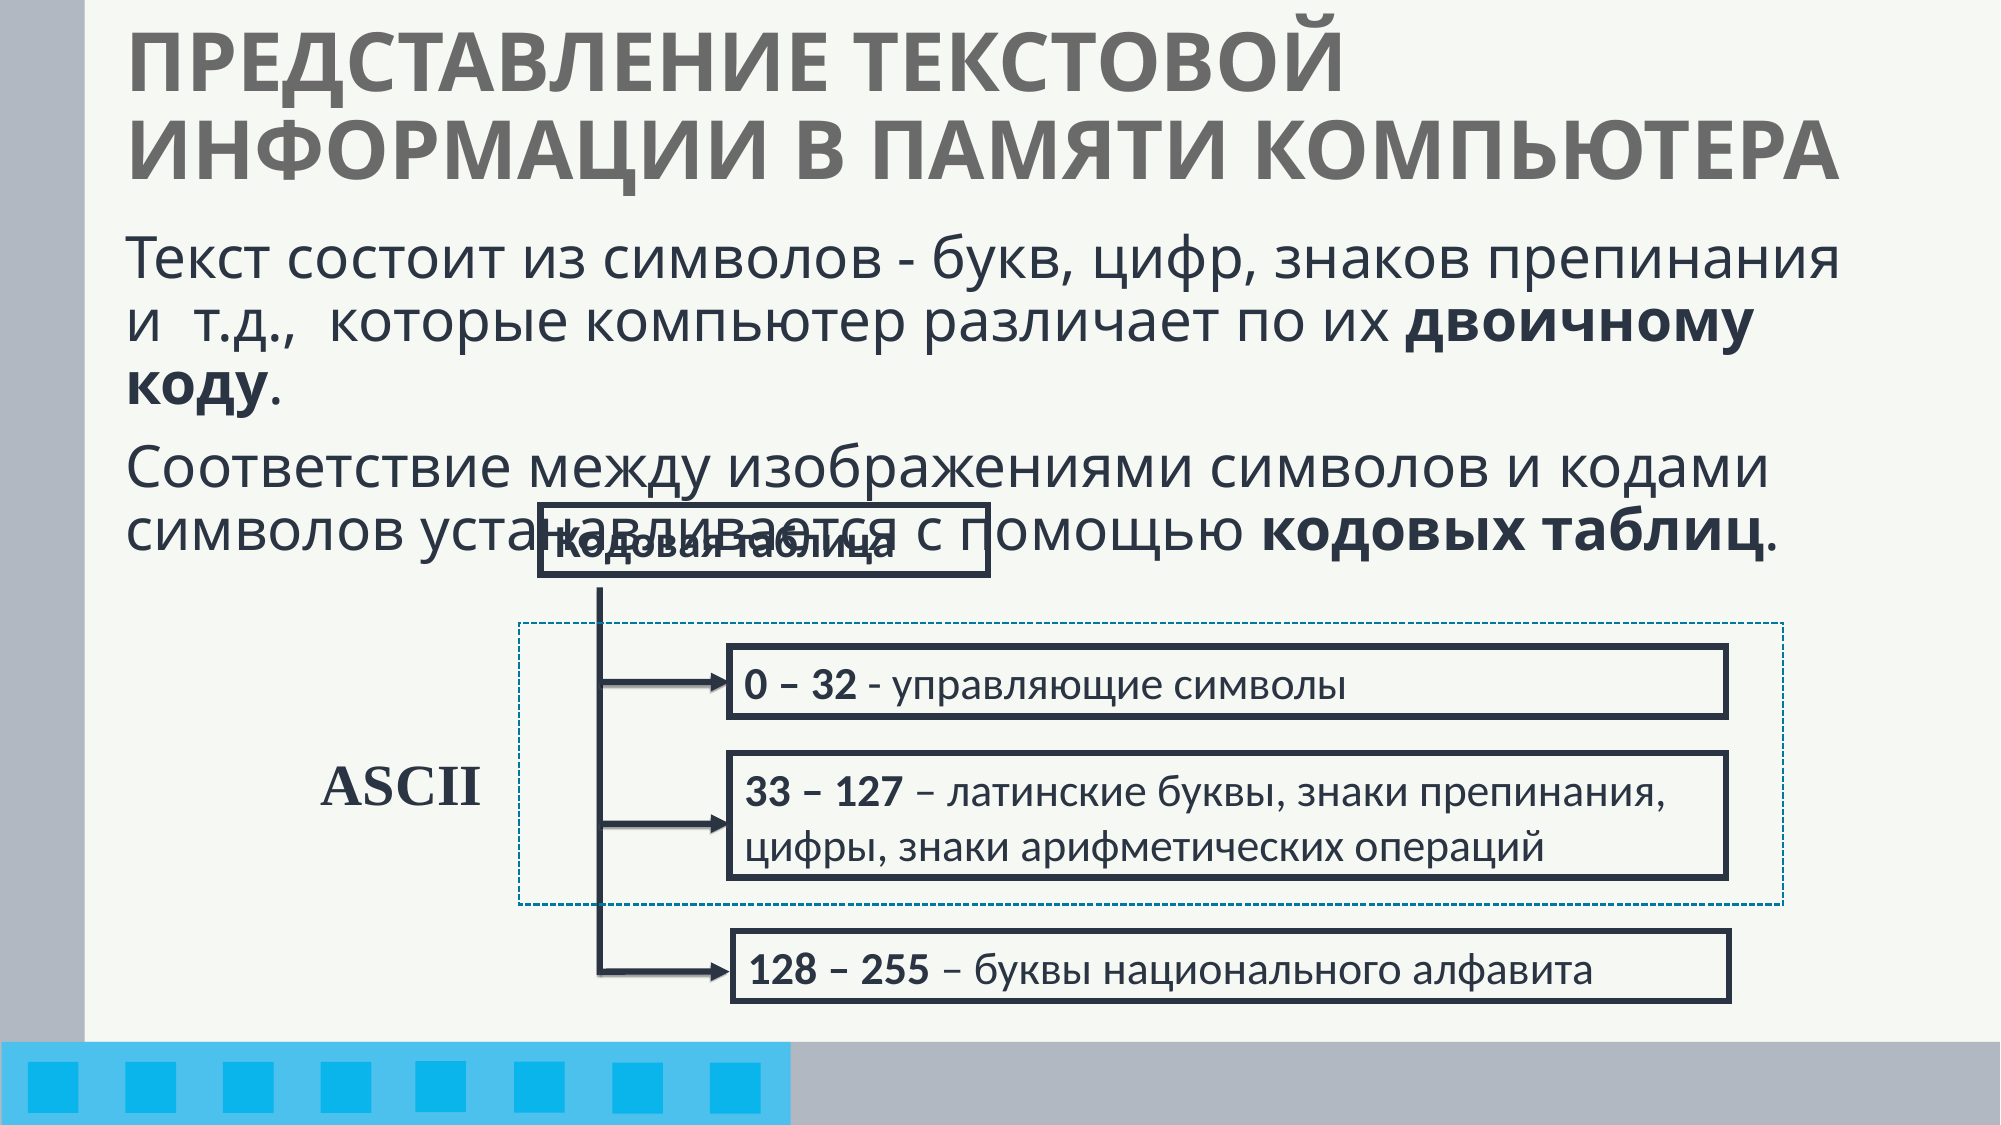

ПРЕДСТАВЛЕНИЕ ТЕКСТОВОЙ ИНФОРМАЦИИ В ПАМЯТИ КОМПЬЮТЕРА
# Текст состоит из символов - букв, цифр, знаков препинания и т.д., которые компьютер различает по их двоичному коду.
Соответствие между изображениями символов и кодами символов устанавливается с помощью кодовых таблиц.
Кодовая таблица
0 – 32 - управляющие символы
ASCII
33 – 127 – латинские буквы, знаки препинания, цифры, знаки арифметических операций
128 – 255 – буквы национального алфавита